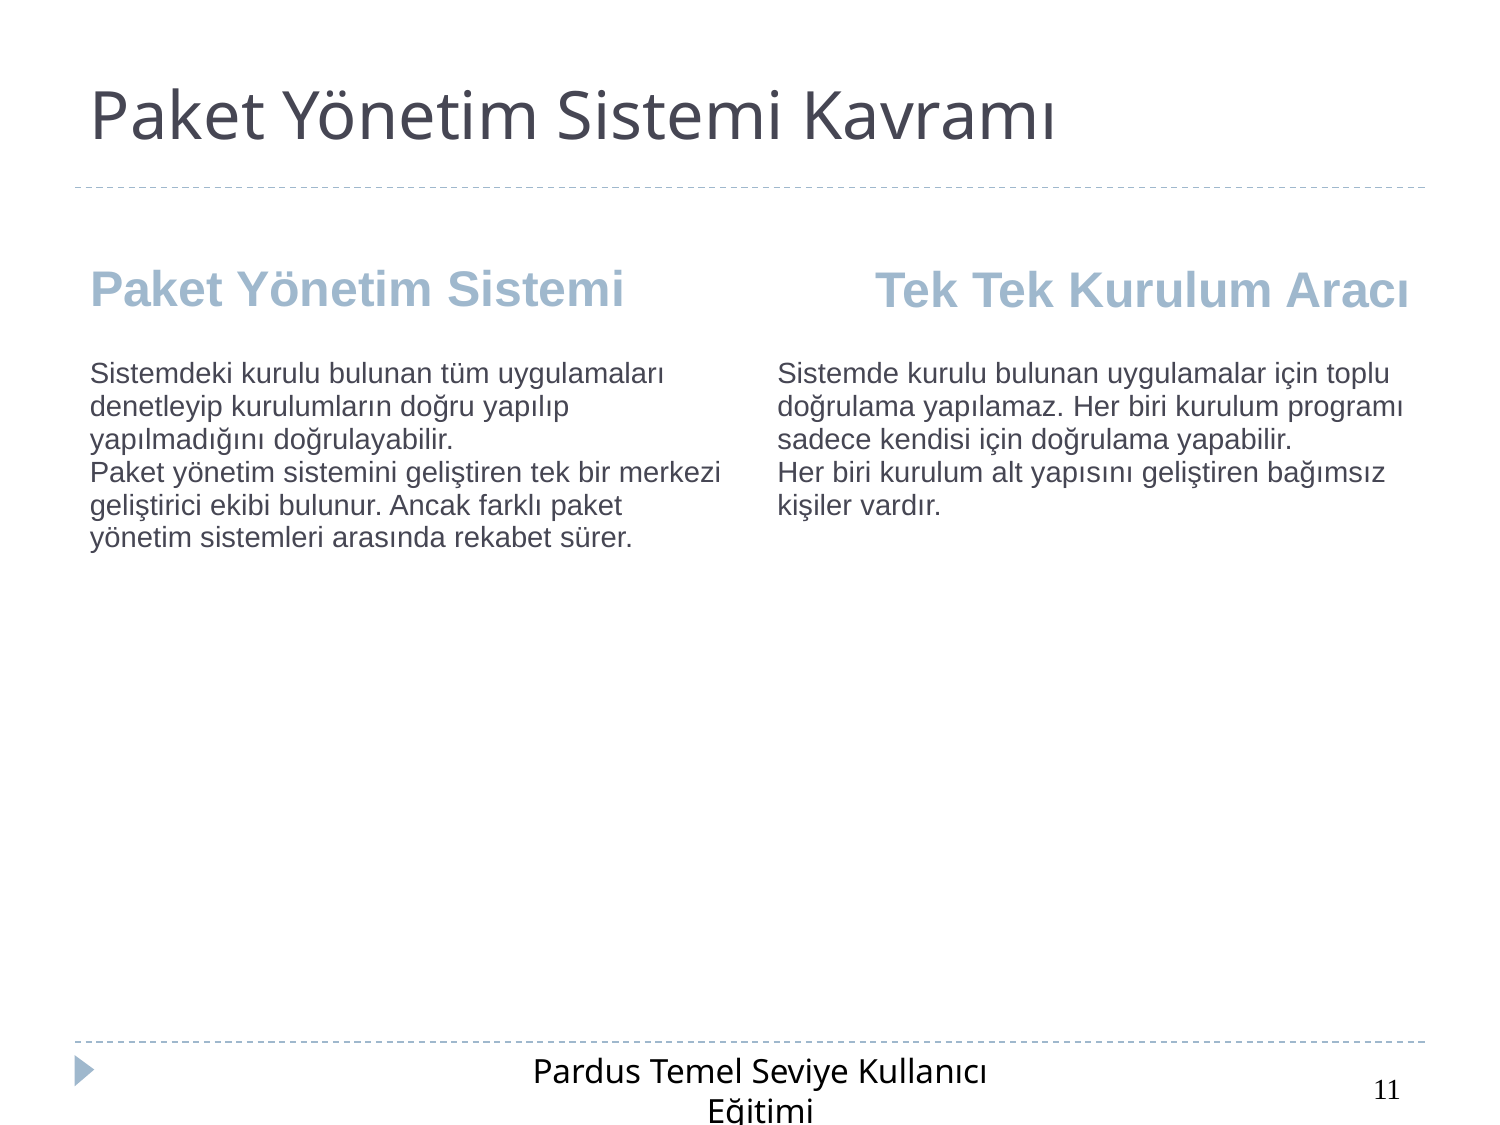

# Paket Yönetim Sistemi Kavramı
Paket Yönetim Sistemi
Tek Tek Kurulum Aracı
Sistemdeki kurulu bulunan tüm uygulamaları denetleyip kurulumların doğru yapılıp yapılmadığını doğrulayabilir.
Paket yönetim sistemini geliştiren tek bir merkezi geliştirici ekibi bulunur. Ancak farklı paket yönetim sistemleri arasında rekabet sürer.
Sistemde kurulu bulunan uygulamalar için toplu doğrulama yapılamaz. Her biri kurulum programı sadece kendisi için doğrulama yapabilir.
Her biri kurulum alt yapısını geliştiren bağımsız kişiler vardır.